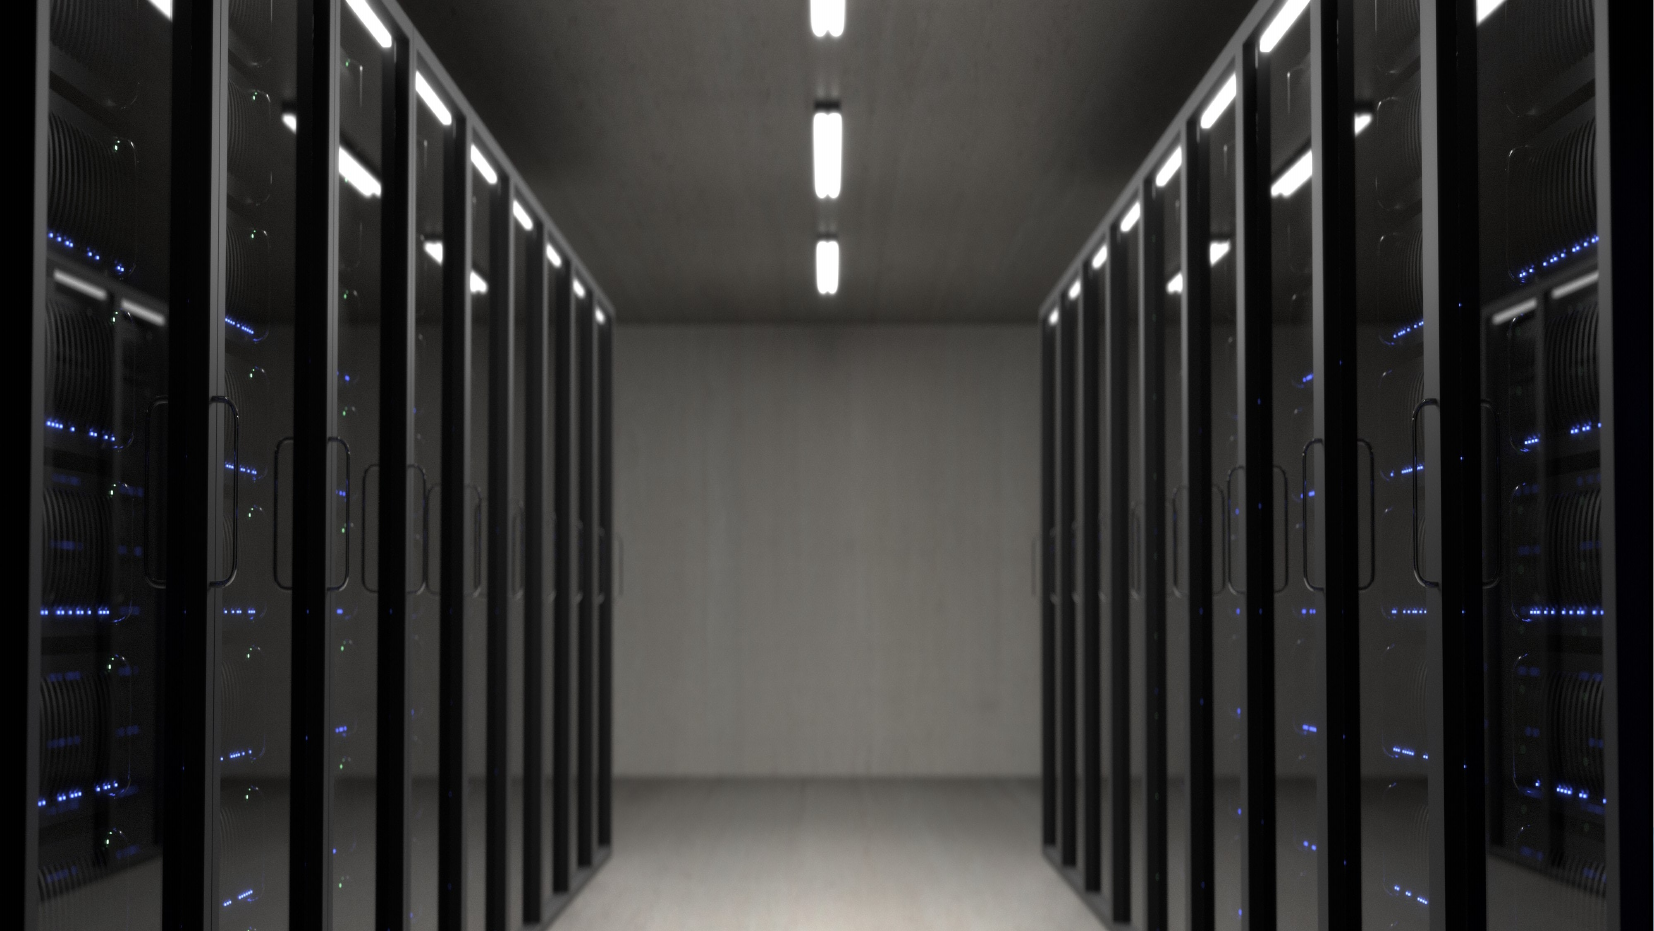

Limitacions de maquinari
Limitacions de quantitat dades
6